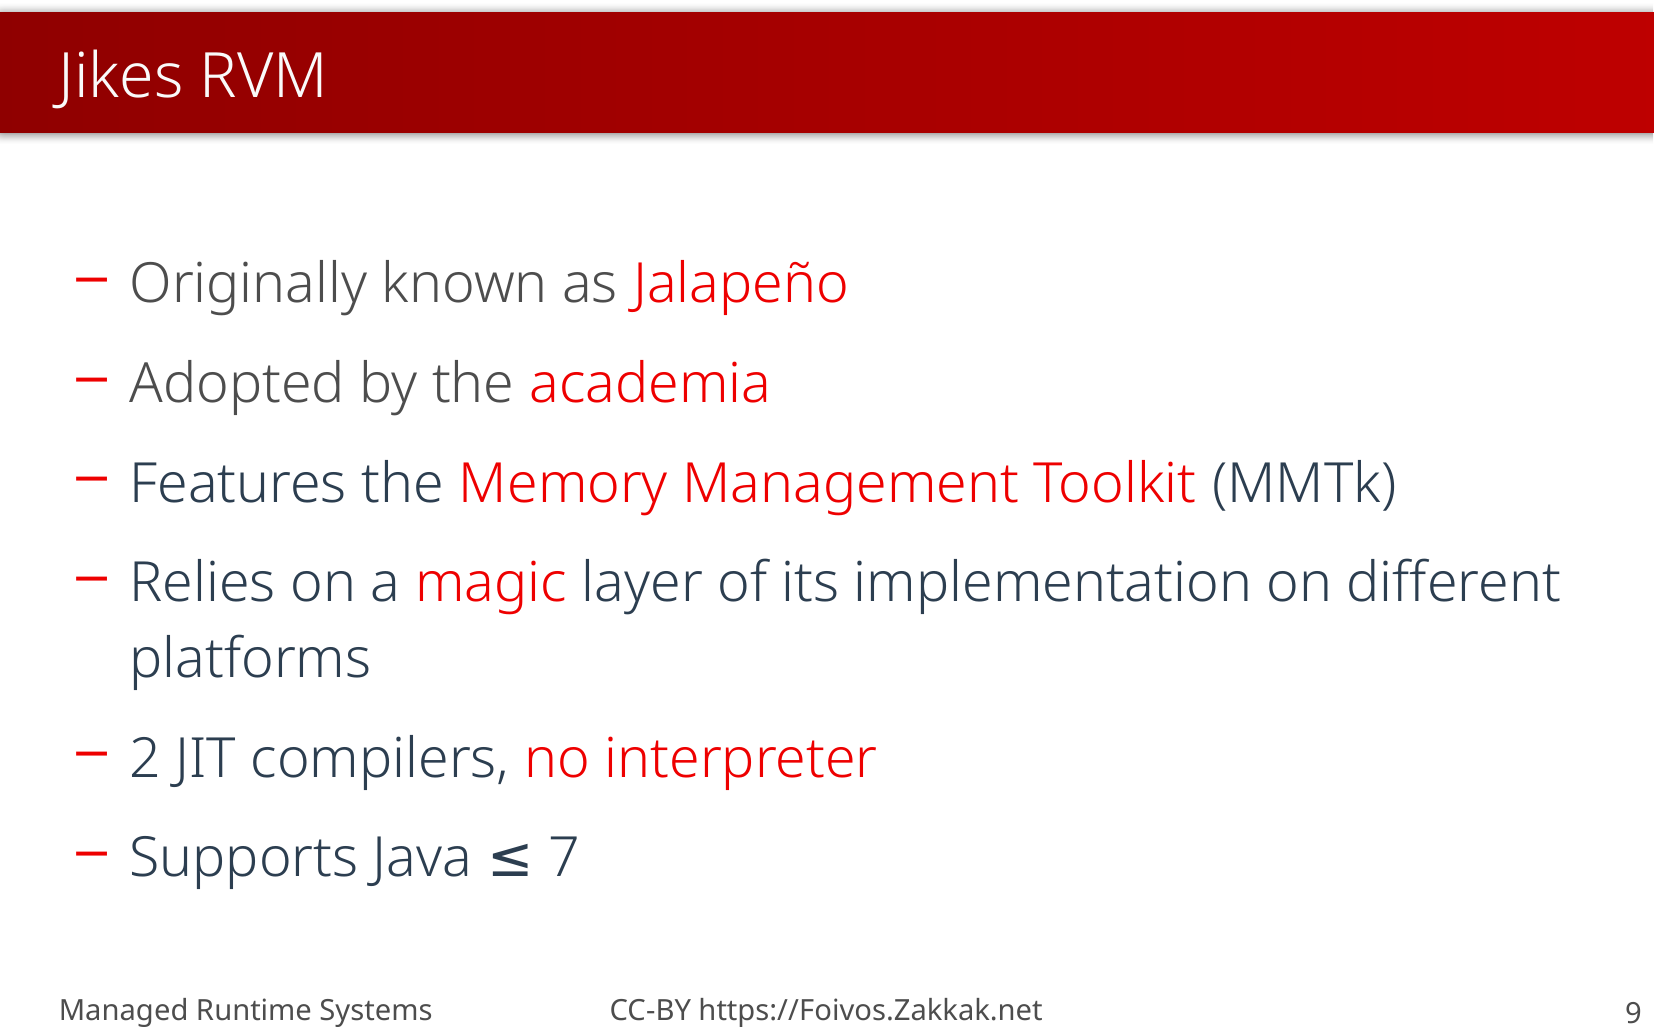

# Jikes RVM
Originally known as Jalapeño
Adopted by the academia
Features the Memory Management Toolkit (MMTk)
Relies on a magic layer of its implementation on different platforms
2 JIT compilers, no interpreter
Supports Java ≤ 7
Managed Runtime Systems
CC-BY https://Foivos.Zakkak.net
9